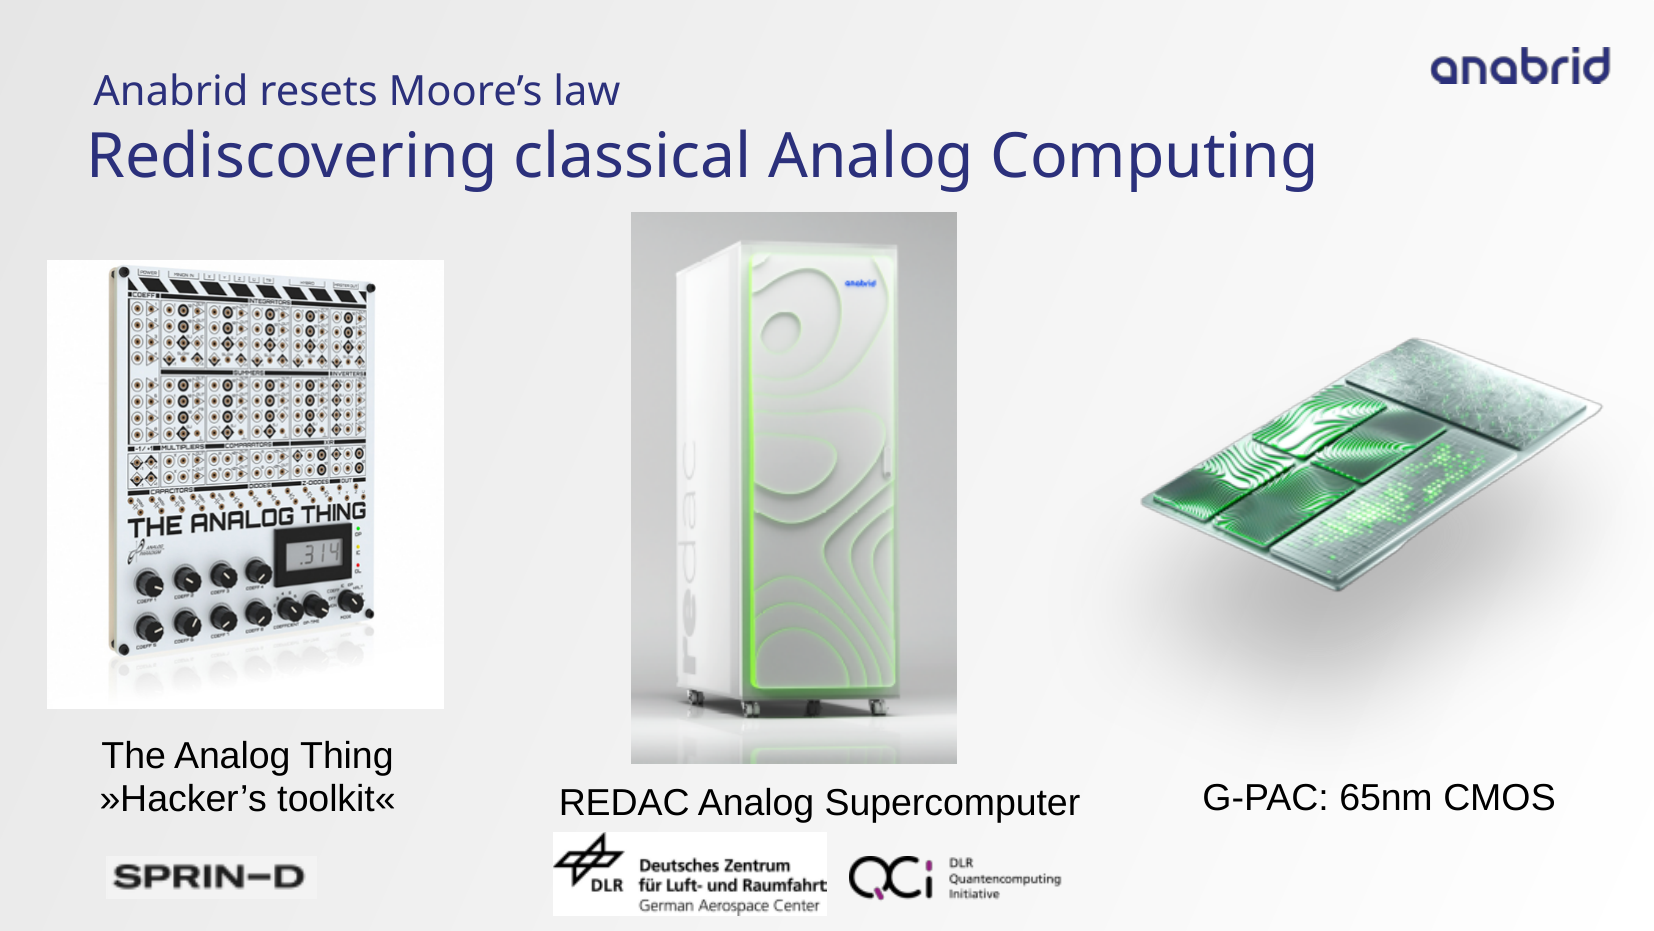

Anabrid resets Moore’s law
# Rediscovering classical Analog Computing
The Analog Thing
»Hacker’s toolkit«
G-PAC: 65nm CMOS
REDAC Analog Supercomputer